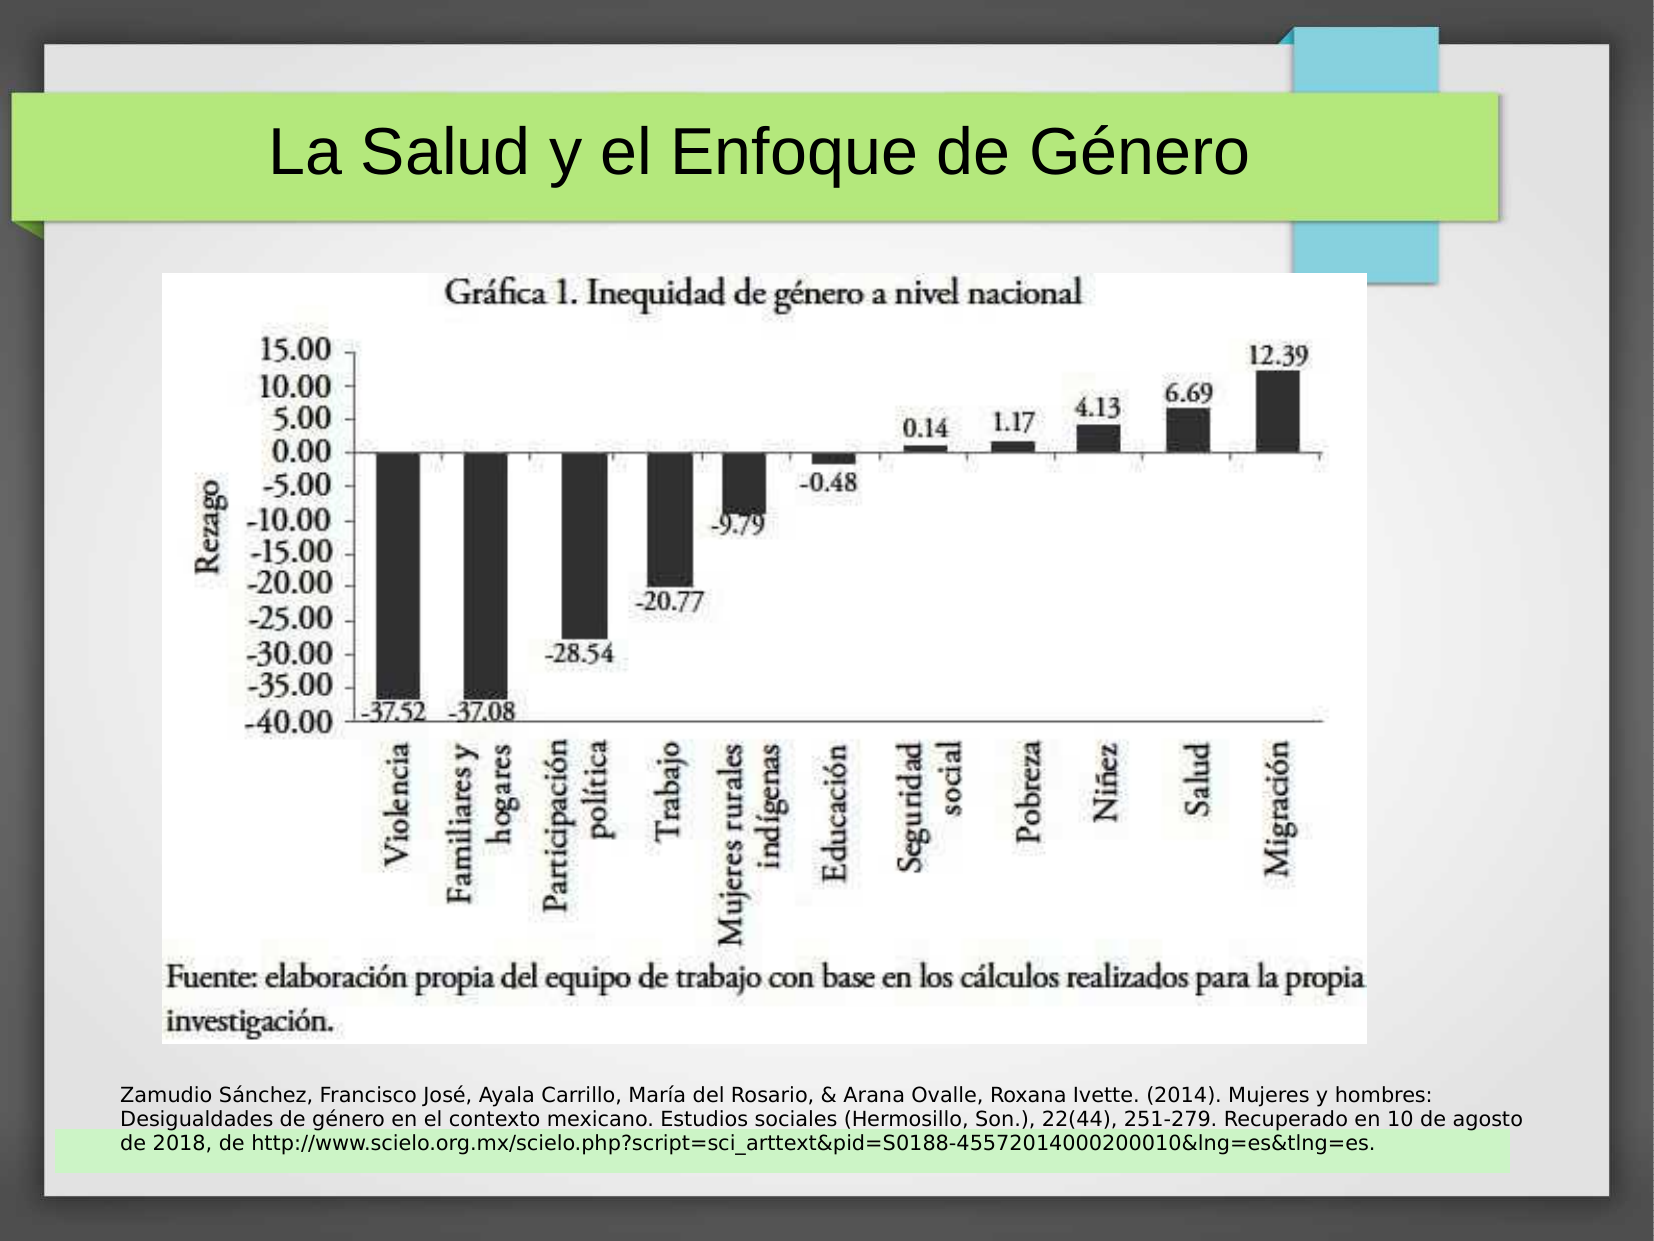

La Salud y el Enfoque de Género
Zamudio Sánchez, Francisco José, Ayala Carrillo, María del Rosario, & Arana Ovalle, Roxana Ivette. (2014). Mujeres y hombres: Desigualdades de género en el contexto mexicano. Estudios sociales (Hermosillo, Son.), 22(44), 251-279. Recuperado en 10 de agosto de 2018, de http://www.scielo.org.mx/scielo.php?script=sci_arttext&pid=S0188-45572014000200010&lng=es&tlng=es.
# http://www.scielo.org.mx/scielo.php?script=sci_arttext&pid=S0188-45572014000200010#g1